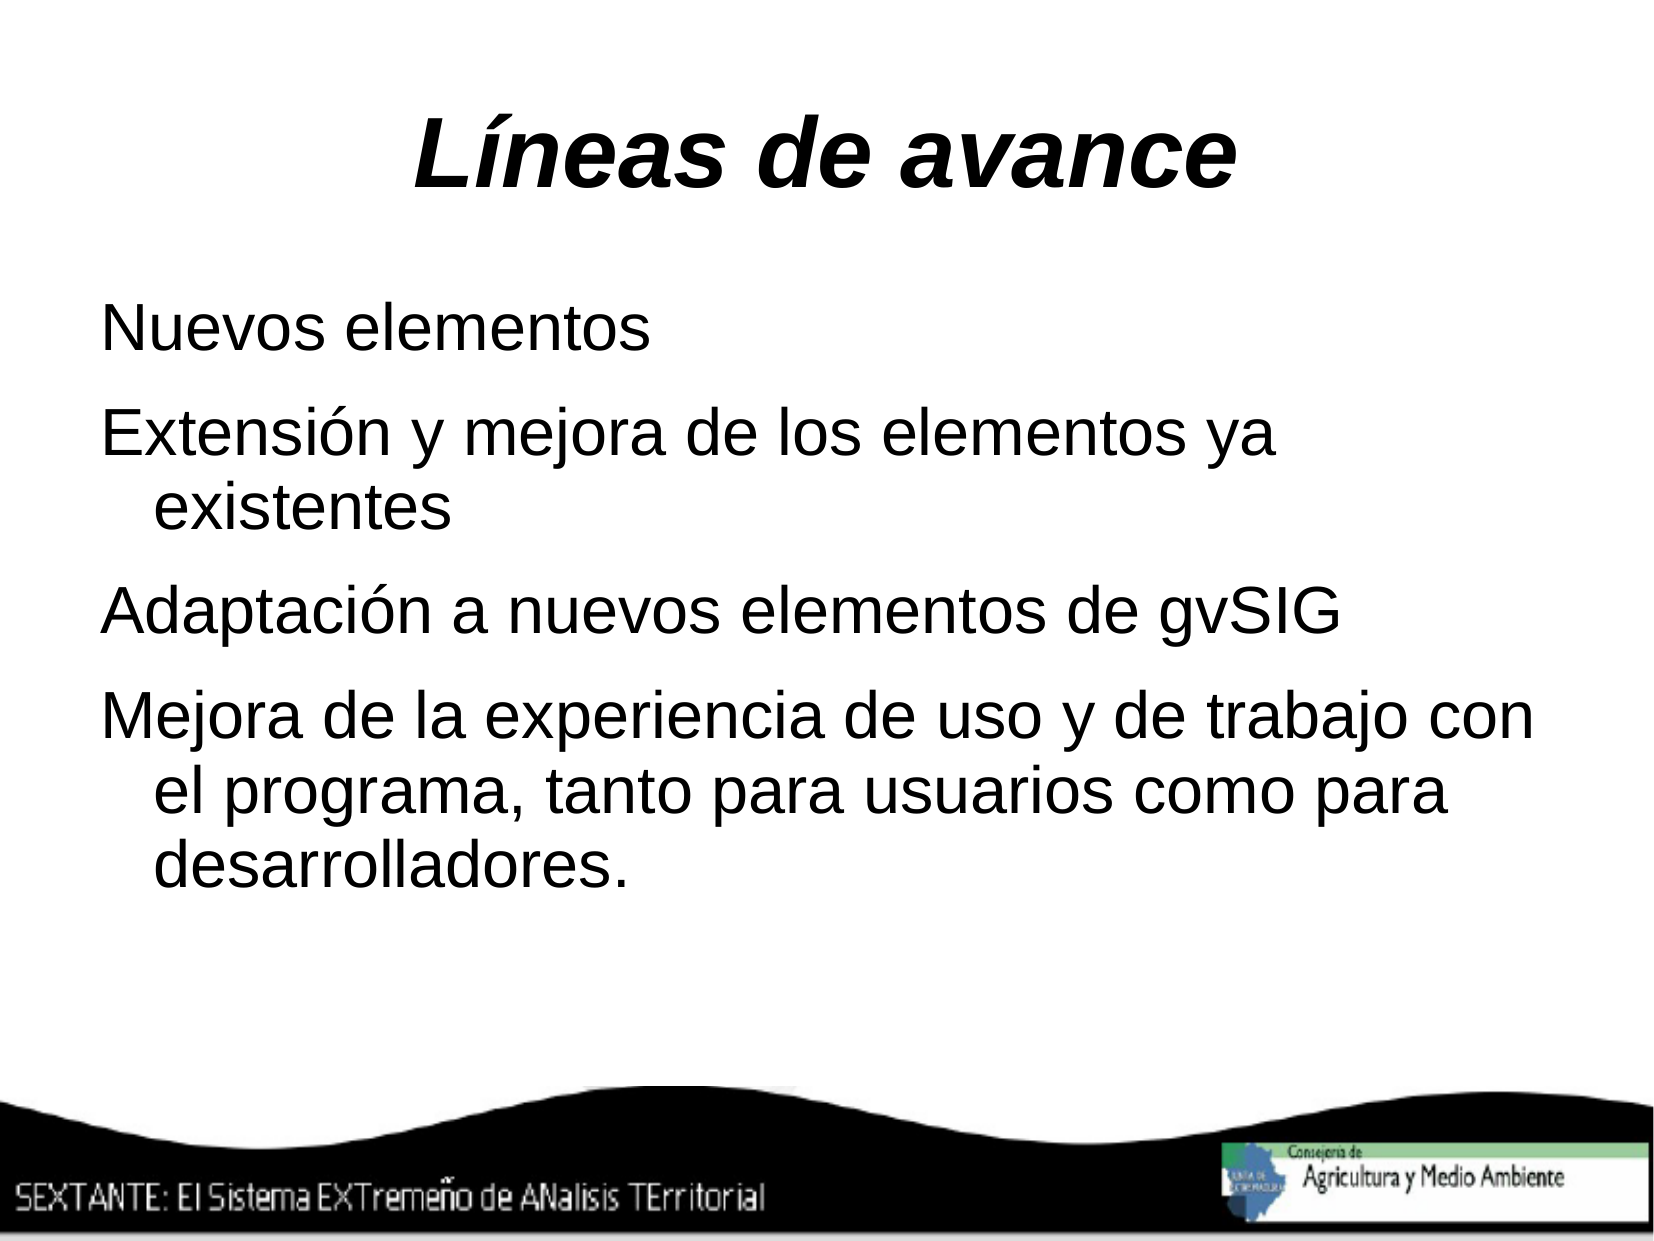

# Líneas de avance
Nuevos elementos
Extensión y mejora de los elementos ya existentes
Adaptación a nuevos elementos de gvSIG
Mejora de la experiencia de uso y de trabajo con el programa, tanto para usuarios como para desarrolladores.